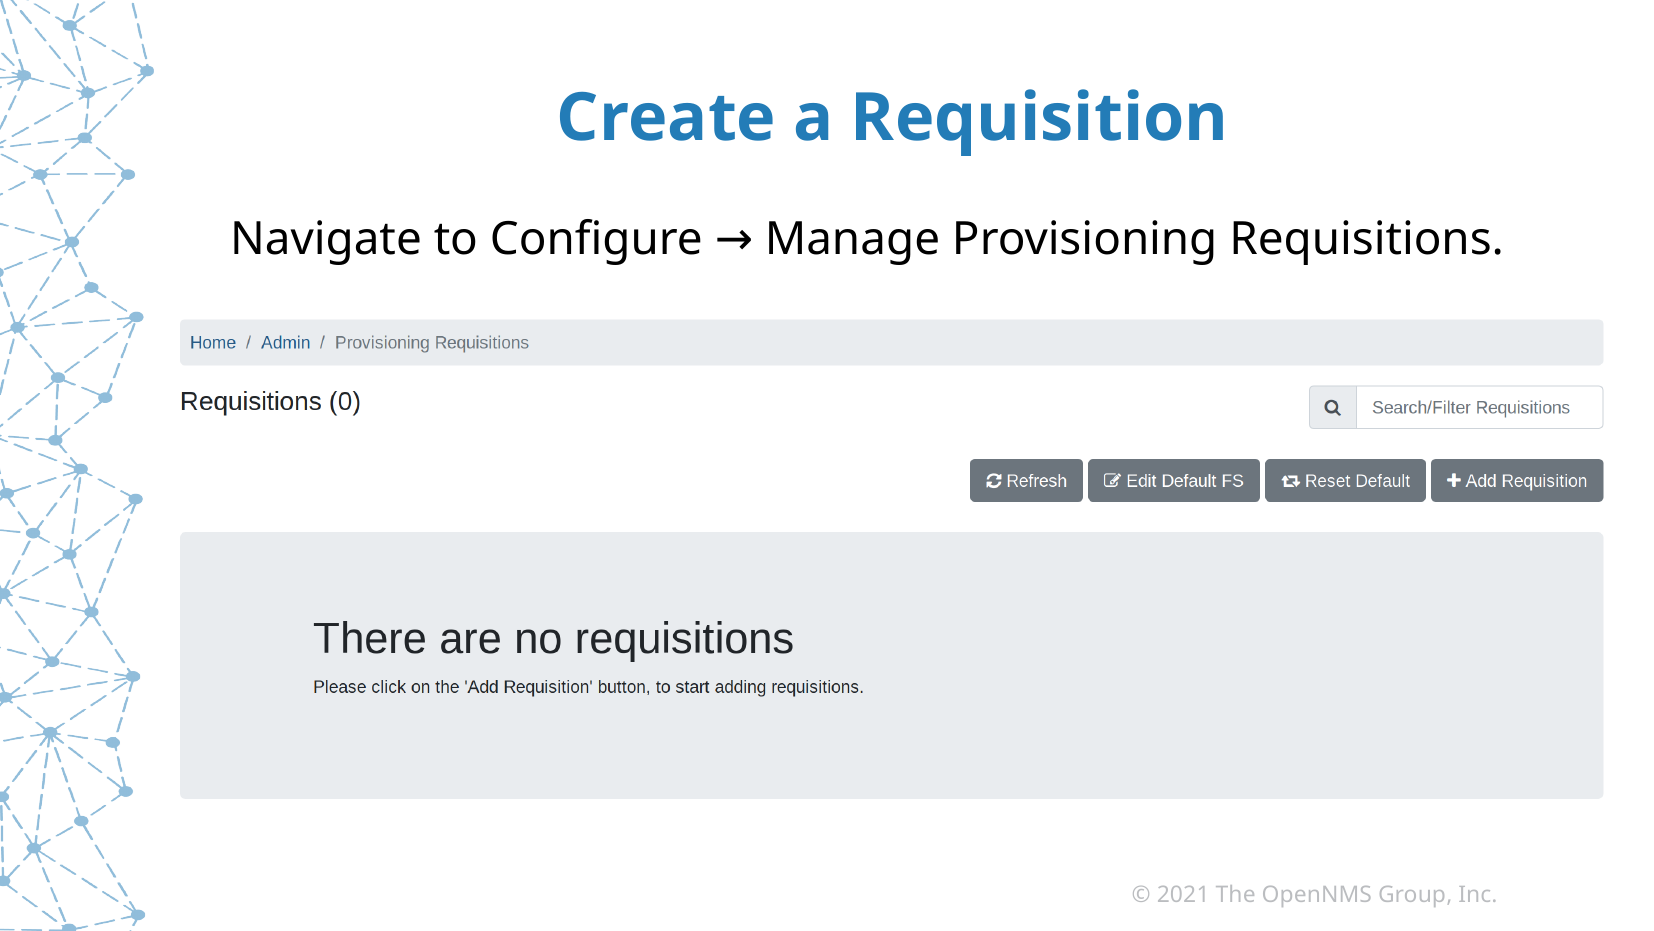

# Create a Requisition
Navigate to Configure → Manage Provisioning Requisitions.